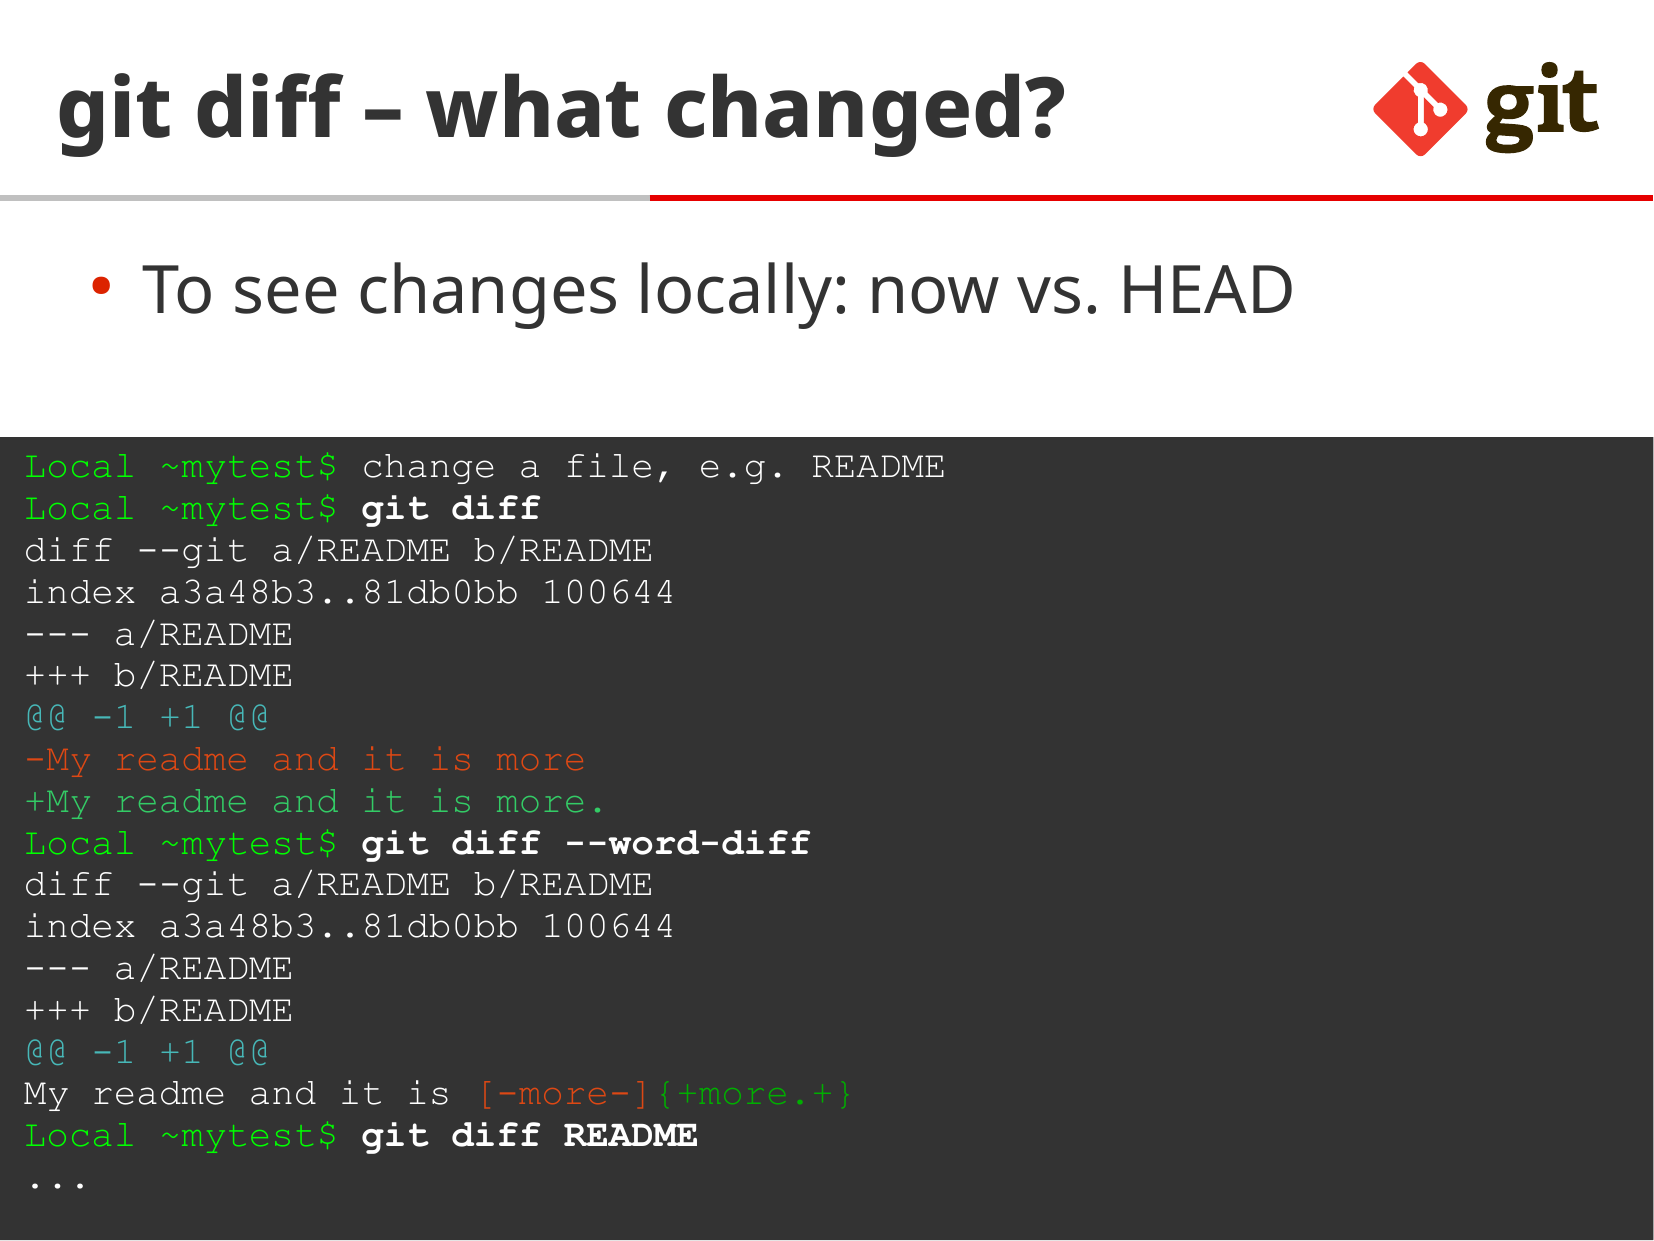

# git diff – what changed?
To see changes locally: now vs. HEAD
Local ~mytest$ change a file, e.g. README
Local ~mytest$ git diff
diff --git a/README b/README
index a3a48b3..81db0bb 100644
--- a/README
+++ b/README
@@ -1 +1 @@
-My readme and it is more
+My readme and it is more.
Local ~mytest$ git diff --word-diff
diff --git a/README b/README
index a3a48b3..81db0bb 100644
--- a/README
+++ b/README
@@ -1 +1 @@
My readme and it is [-more-]{+more.+}
Local ~mytest$ git diff README
...
42